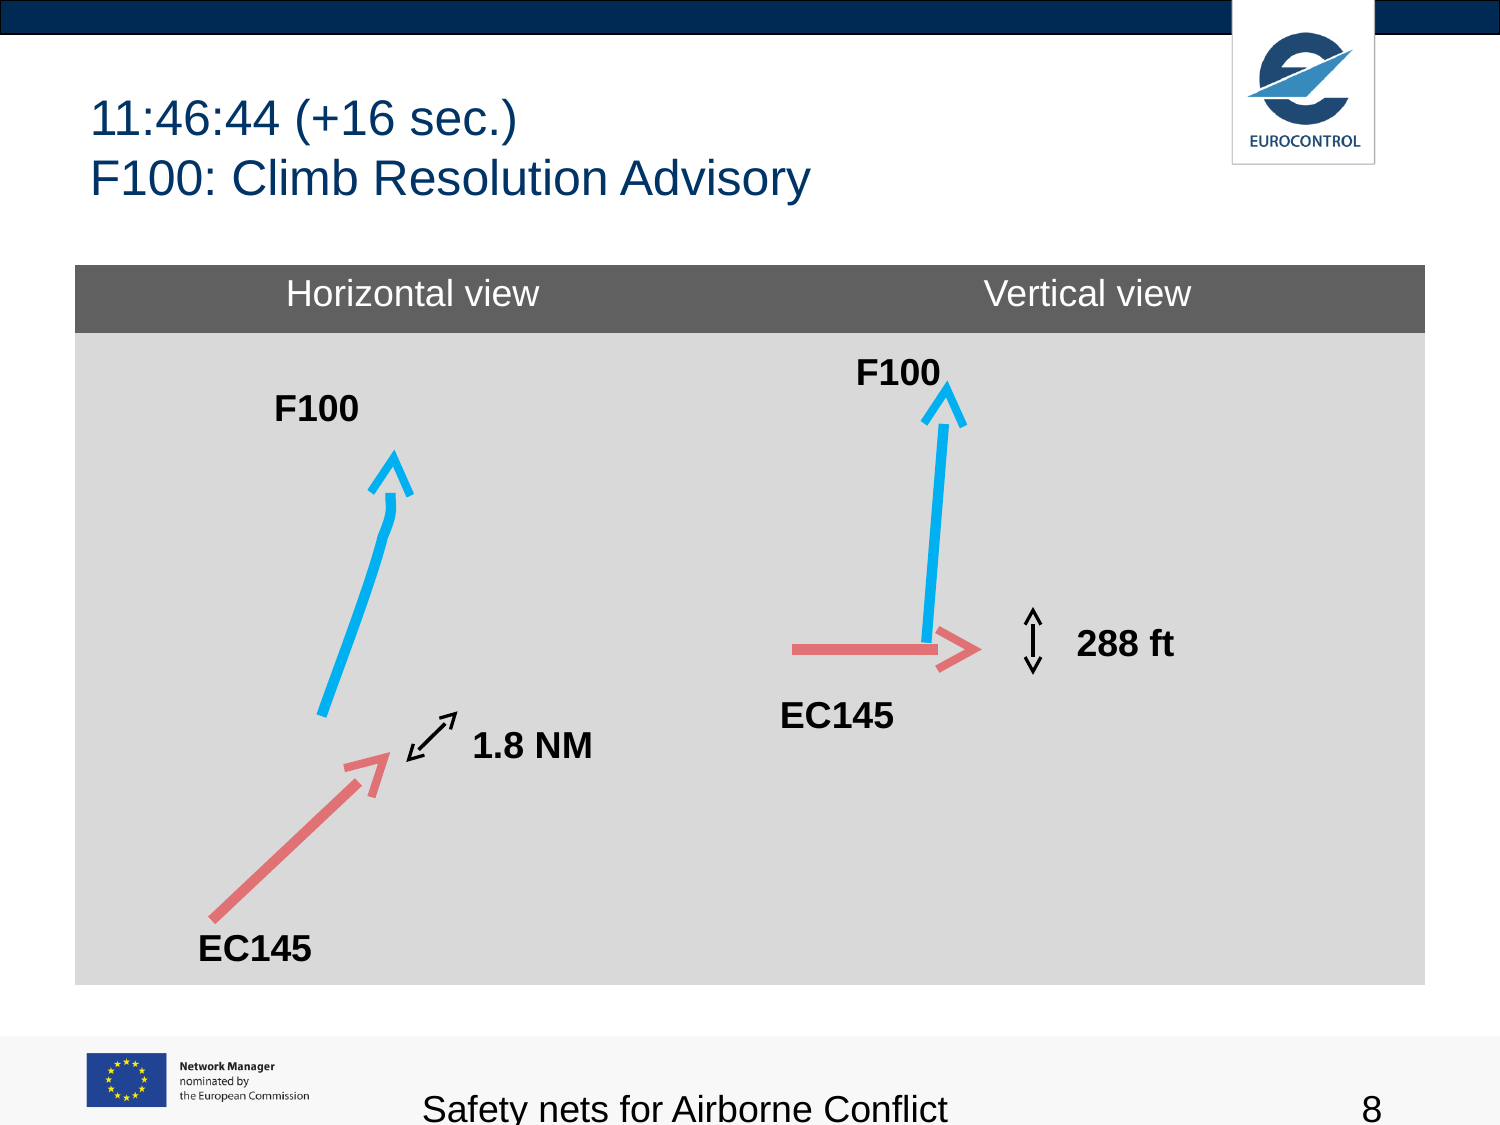

# 11:46:44 (+16 sec.) F100: Climb Resolution Advisory
| Horizontal view | Vertical view |
| --- | --- |
| | |
F100
F100
288 ft
EC145
1.8 NM
EC145
Safety nets for Airborne Conflict